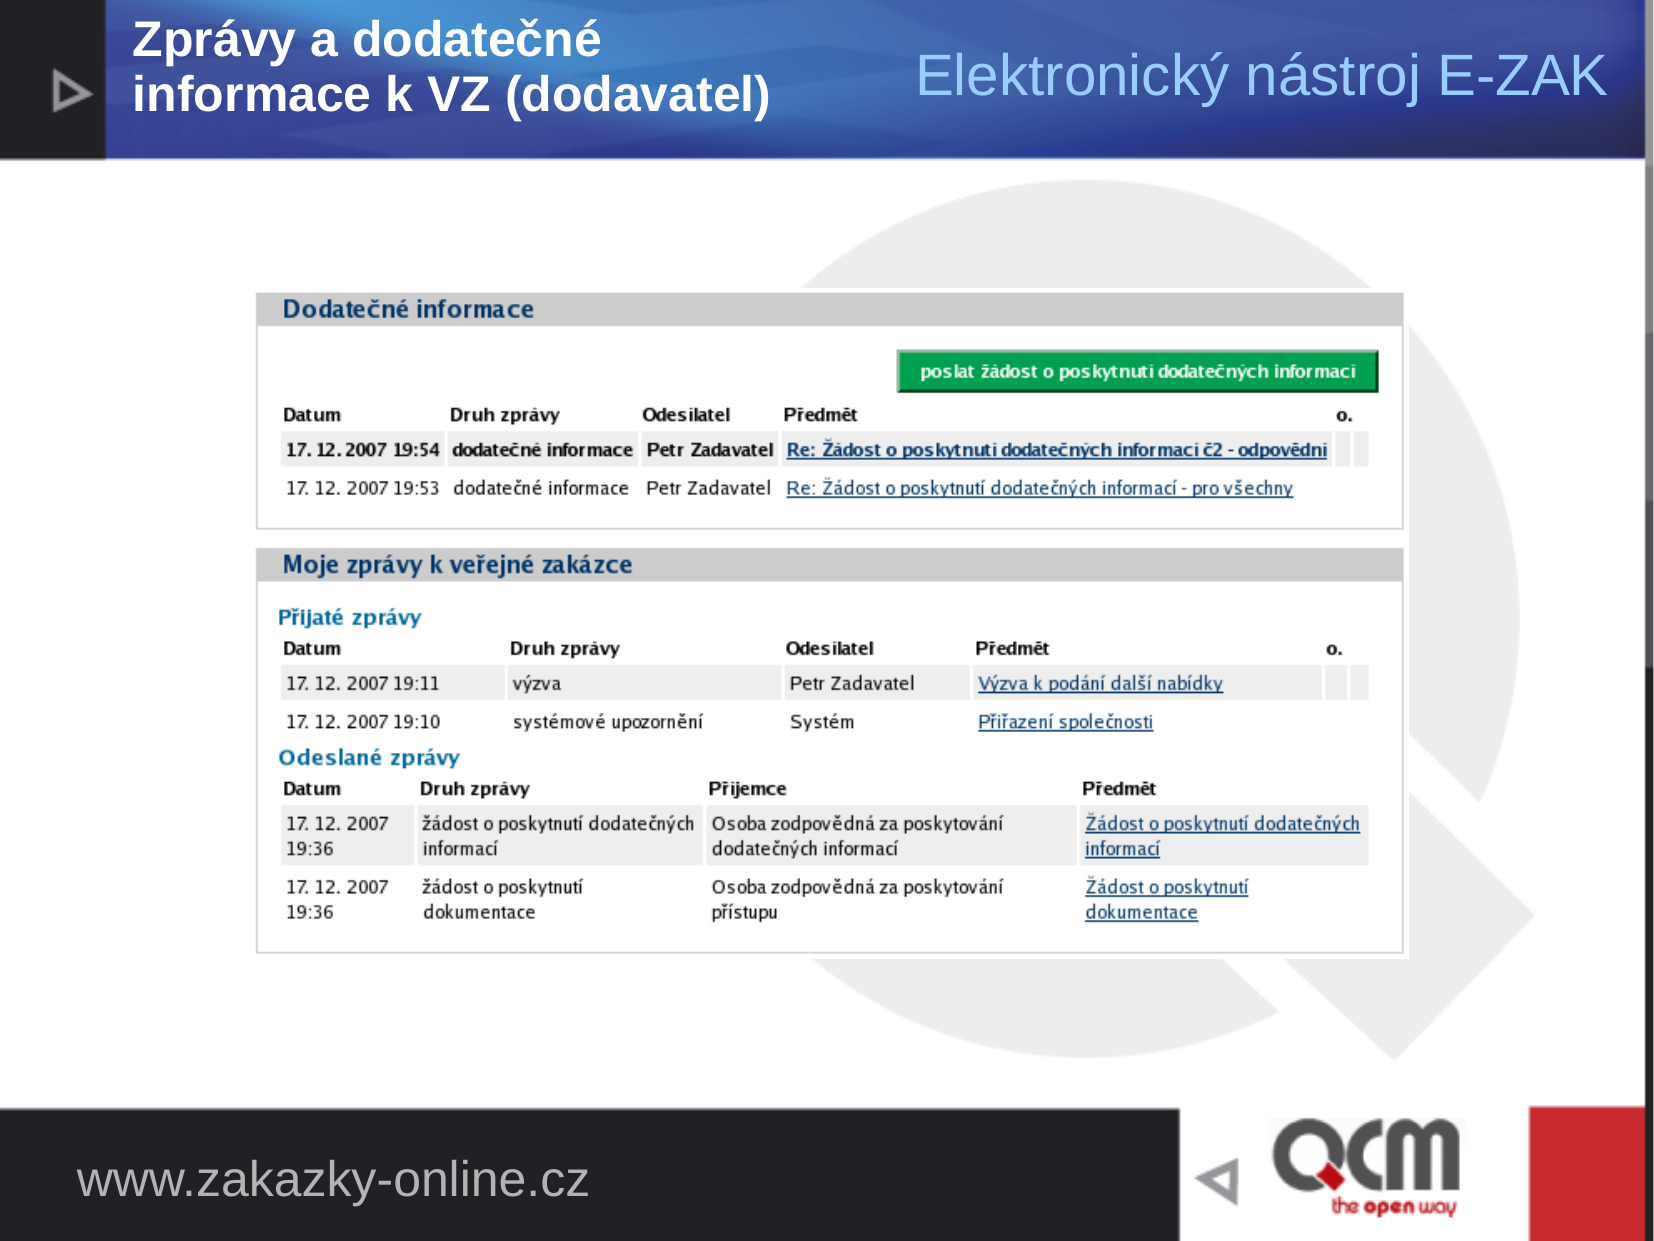

Zprávy a dodatečné informace k VZ (dodavatel)